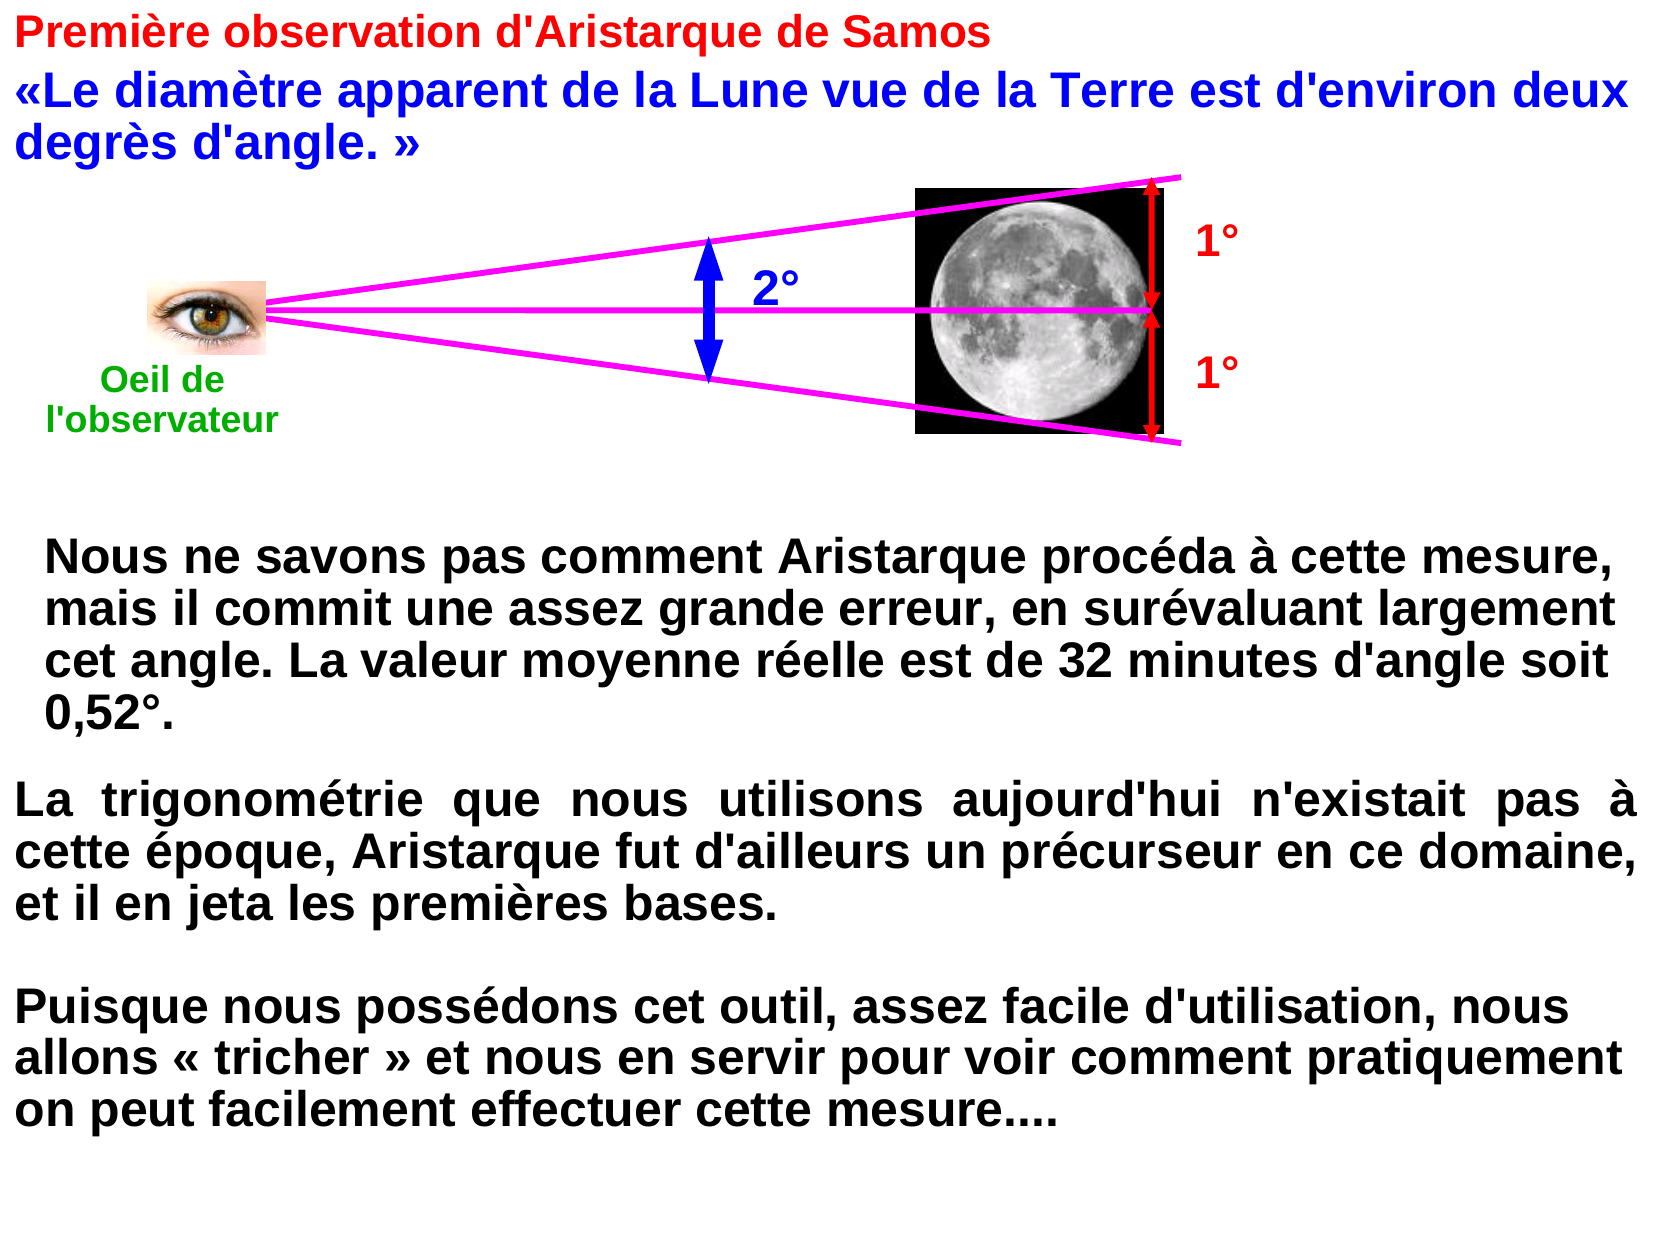

Première observation d'Aristarque de Samos
«Le diamètre apparent de la Lune vue de la Terre est d'environ deux degrès d'angle. »
1°
1°
2°
Oeil de l'observateur
Nous ne savons pas comment Aristarque procéda à cette mesure, mais il commit une assez grande erreur, en surévaluant largement cet angle. La valeur moyenne réelle est de 32 minutes d'angle soit 0,52°.
La trigonométrie que nous utilisons aujourd'hui n'existait pas à cette époque, Aristarque fut d'ailleurs un précurseur en ce domaine, et il en jeta les premières bases.
Puisque nous possédons cet outil, assez facile d'utilisation, nous allons « tricher » et nous en servir pour voir comment pratiquement on peut facilement effectuer cette mesure....